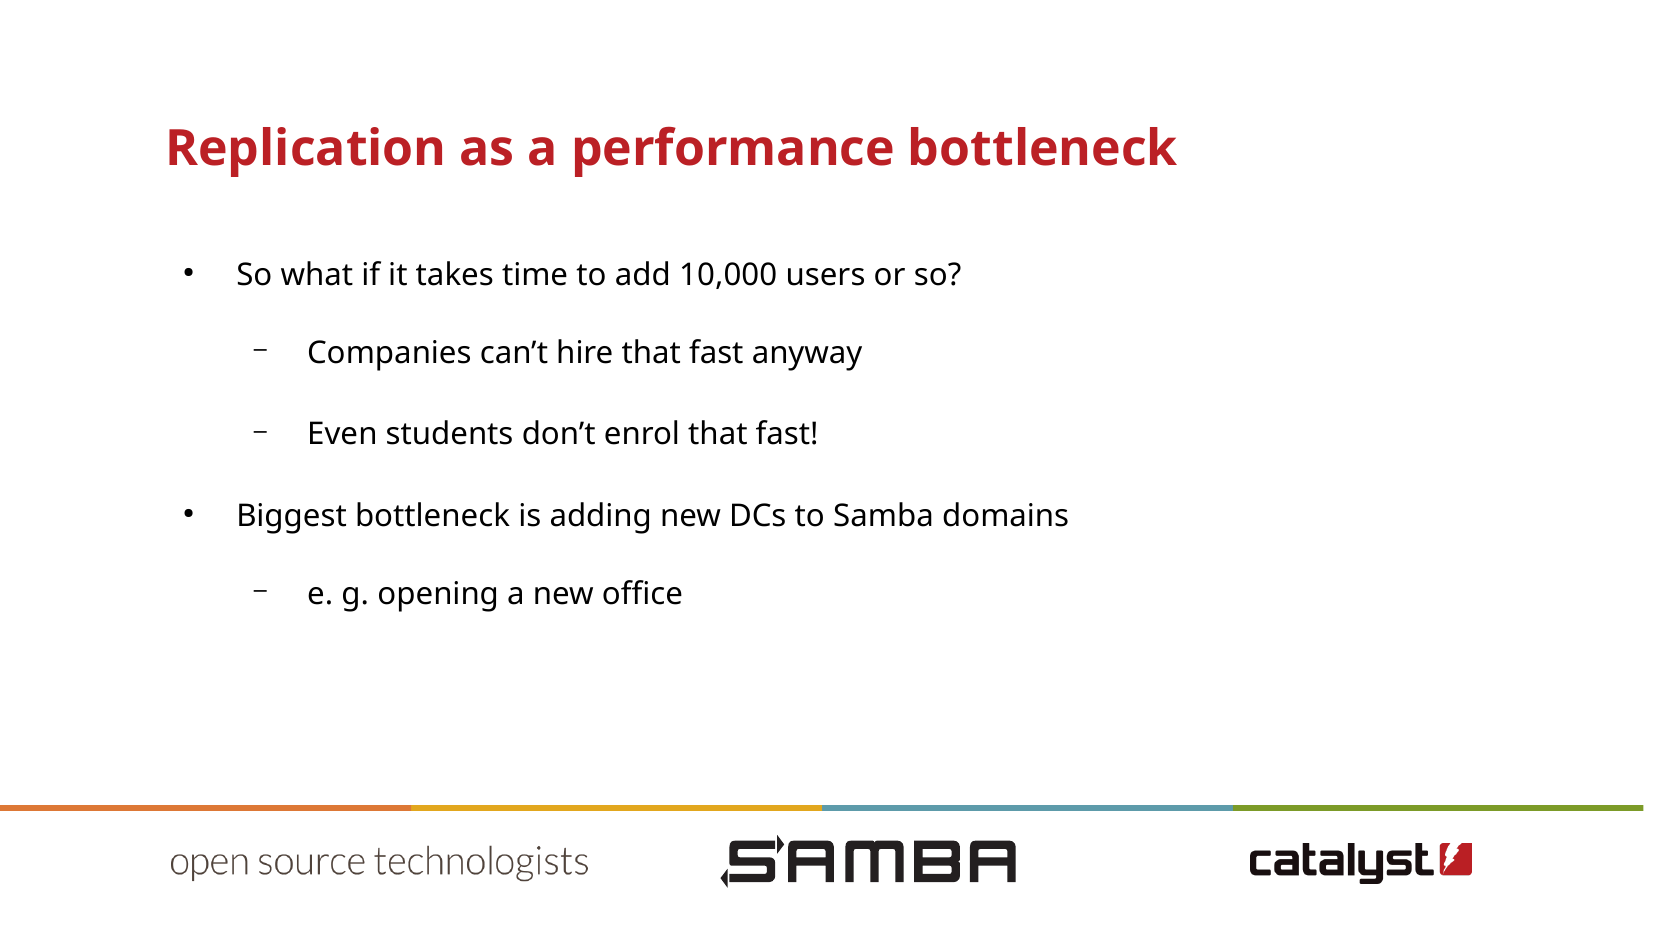

# Replication as a performance bottleneck
So what if it takes time to add 10,000 users or so?
Companies can’t hire that fast anyway
Even students don’t enrol that fast!
Biggest bottleneck is adding new DCs to Samba domains
e. g. opening a new office